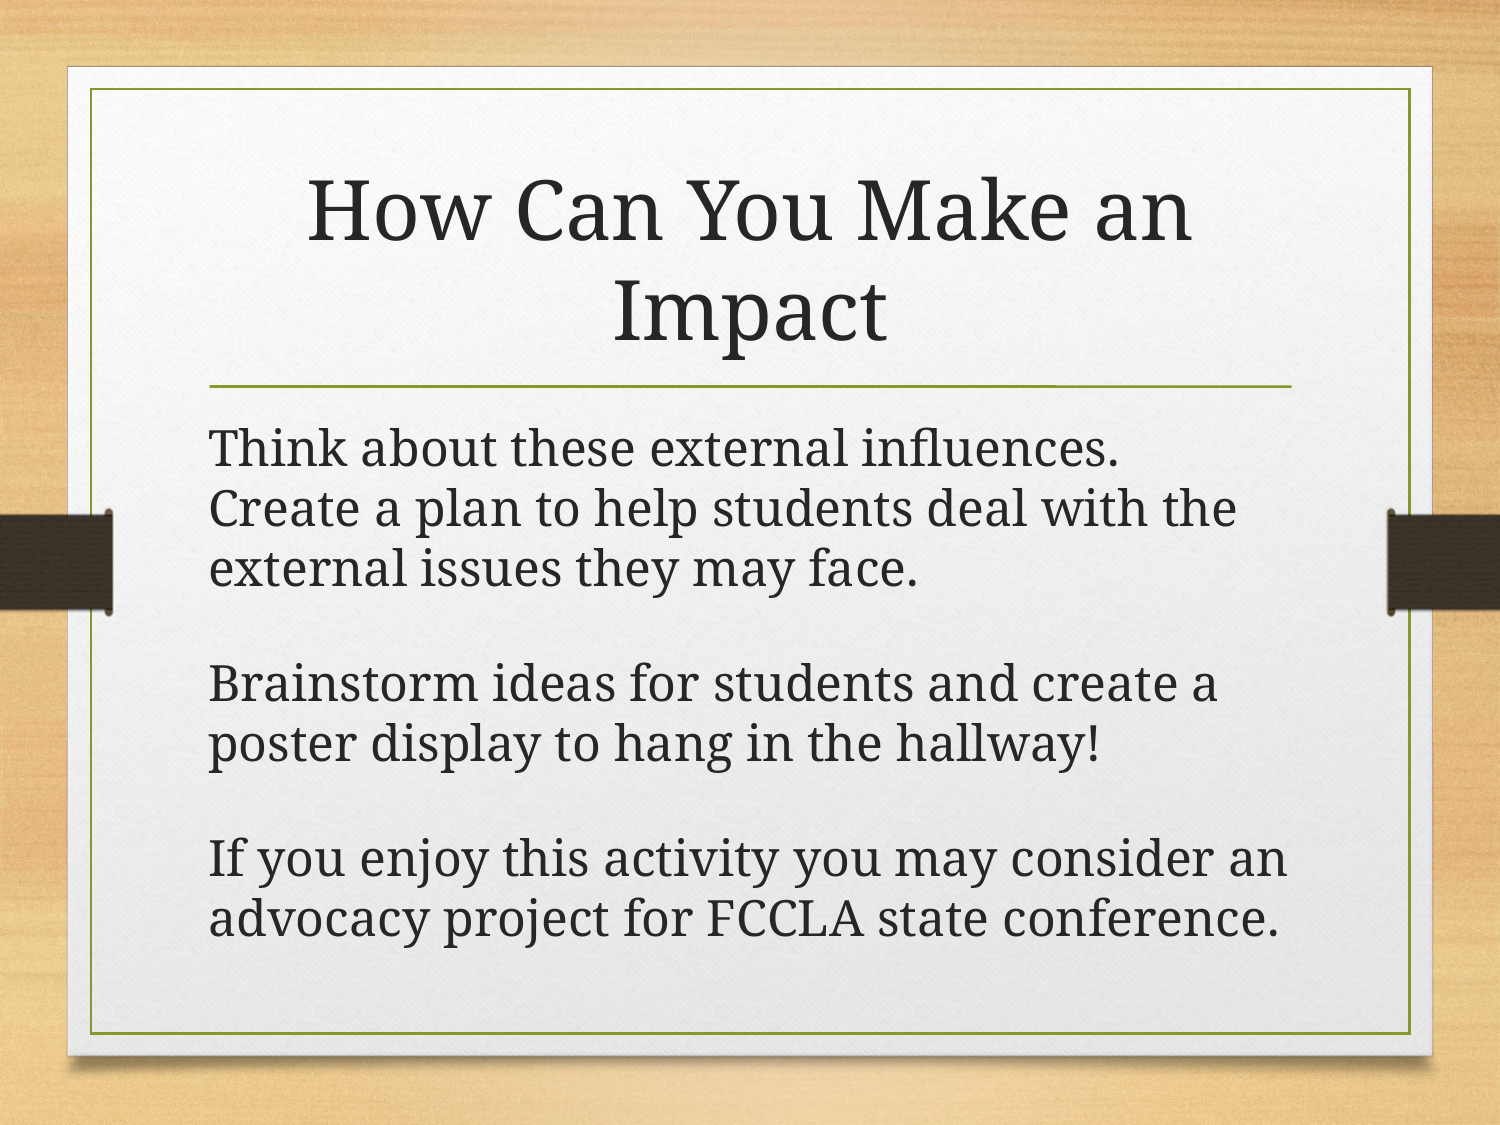

# How Can You Make an Impact
Think about these external influences. Create a plan to help students deal with the external issues they may face.
Brainstorm ideas for students and create a poster display to hang in the hallway!
If you enjoy this activity you may consider an advocacy project for FCCLA state conference.